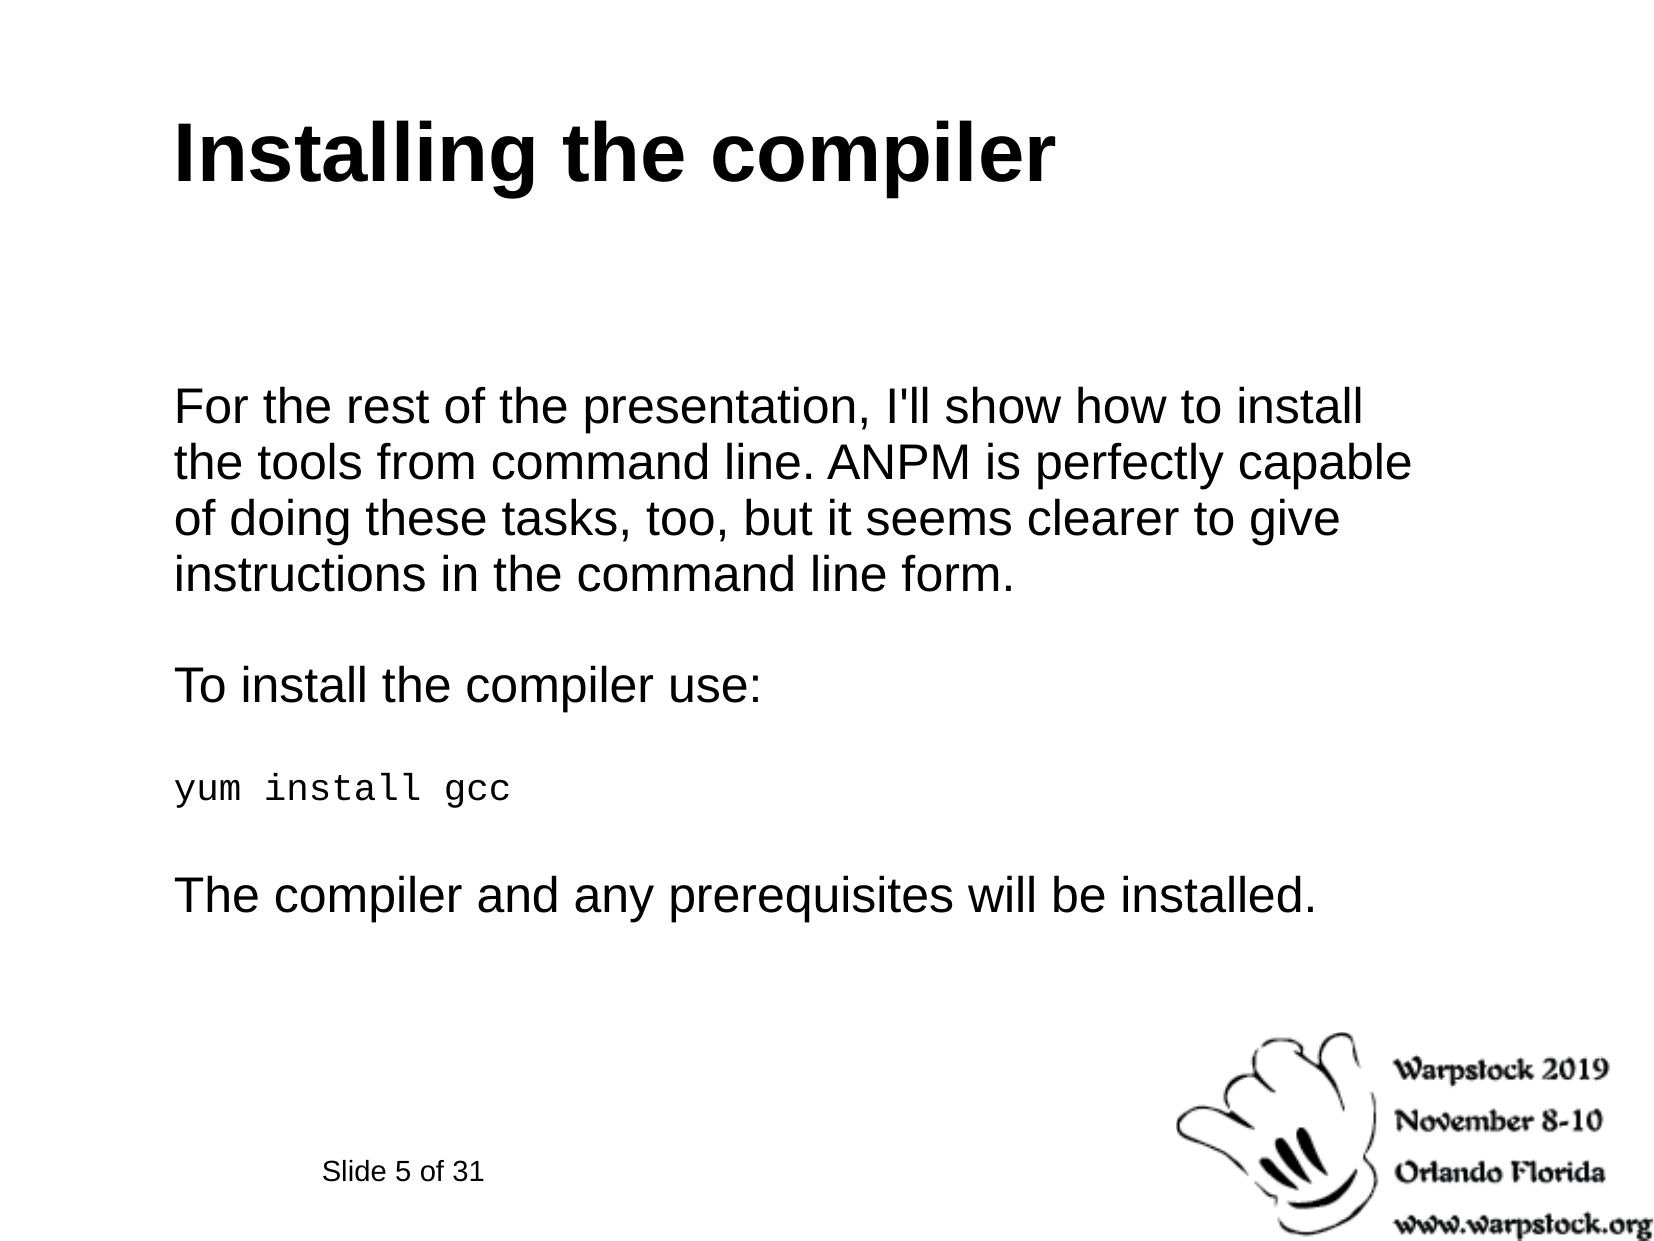

# Installing the compiler
For the rest of the presentation, I'll show how to install the tools from command line. ANPM is perfectly capable of doing these tasks, too, but it seems clearer to give instructions in the command line form.
To install the compiler use:
yum install gcc
The compiler and any prerequisites will be installed.